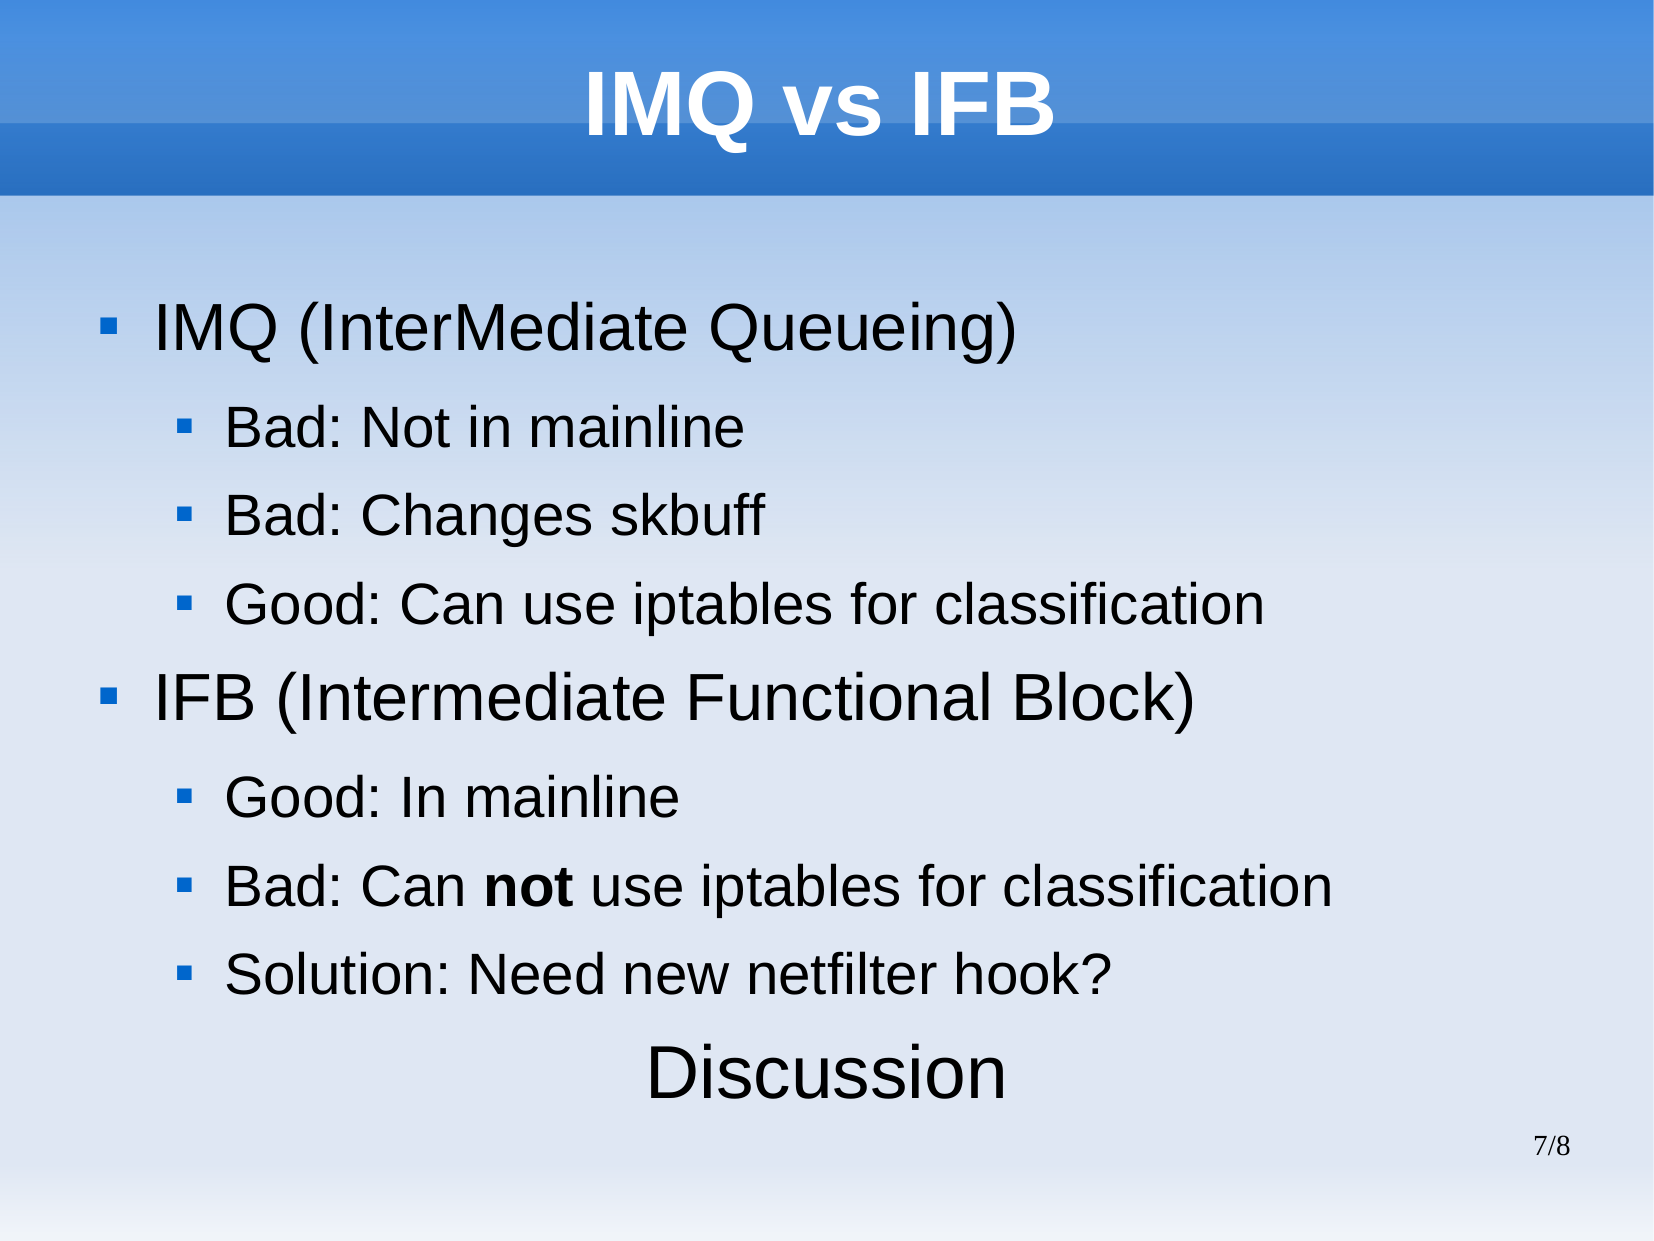

# IMQ vs IFB
IMQ (InterMediate Queueing)
Bad: Not in mainline
Bad: Changes skbuff
Good: Can use iptables for classification
IFB (Intermediate Functional Block)
Good: In mainline
Bad: Can not use iptables for classification
Solution: Need new netfilter hook?
Discussion
7